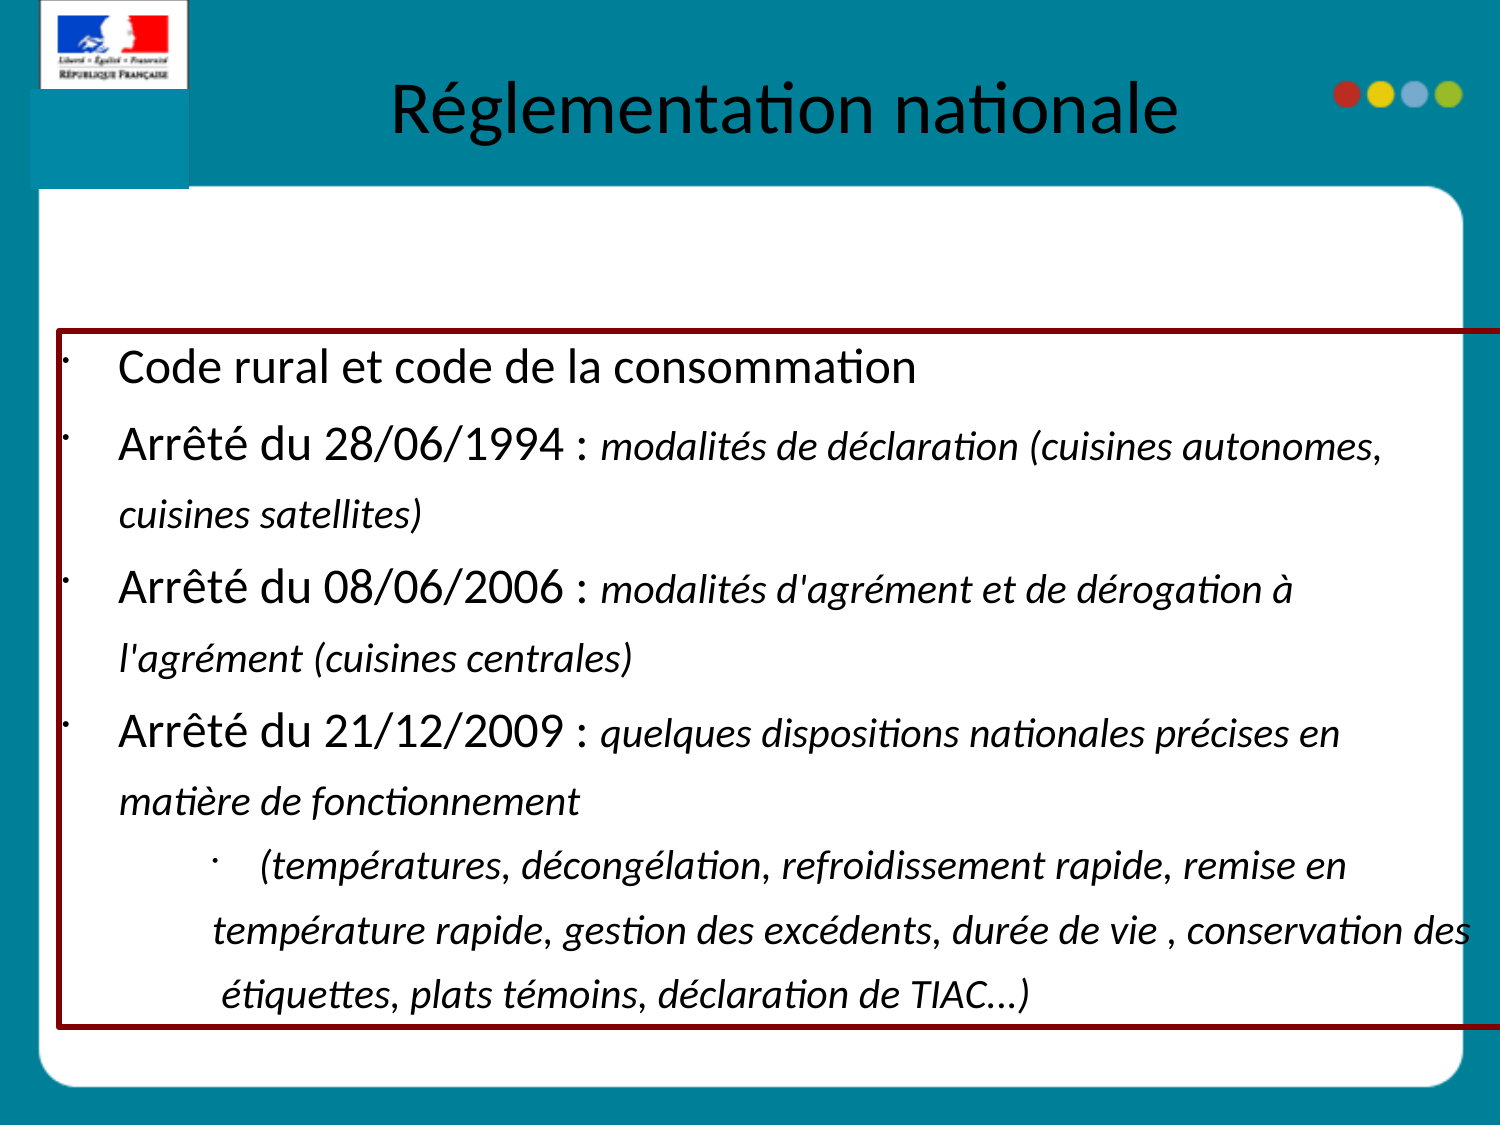

Réglementation nationale
# Code rural et code de la consommation
Arrêté du 28/06/1994 : modalités de déclaration (cuisines autonomes,
 cuisines satellites)
Arrêté du 08/06/2006 : modalités d'agrément et de dérogation à
 l'agrément (cuisines centrales)
Arrêté du 21/12/2009 : quelques dispositions nationales précises en
 matière de fonctionnement
(températures, décongélation, refroidissement rapide, remise en
température rapide, gestion des excédents, durée de vie , conservation des
 étiquettes, plats témoins, déclaration de TIAC...)